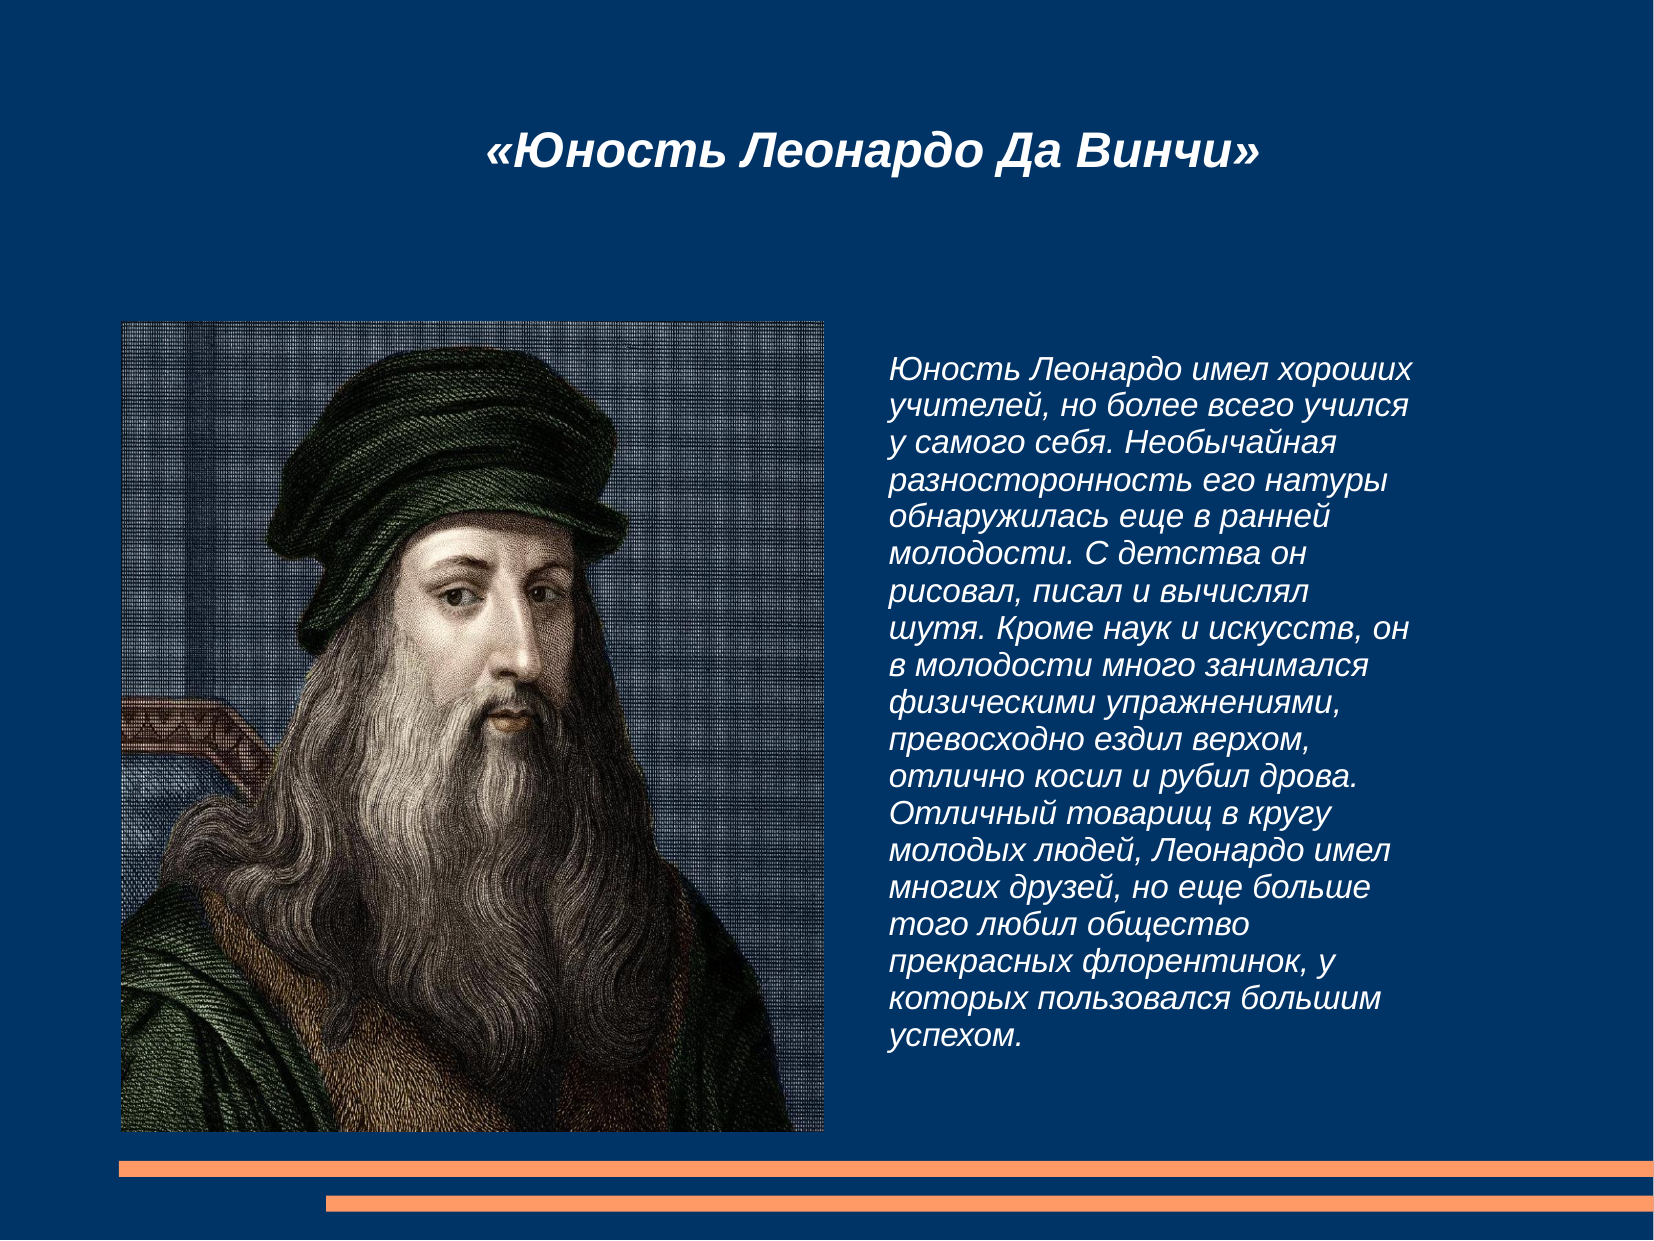

# «Юность Леонардо Да Винчи»
Юность Леонардо имел хороших учителей, но более всего учился у самого себя. Необычайная разносторонность его натуры обнаружилась еще в ранней молодости. С детства он рисовал, писал и вычислял шутя. Кроме наук и искусств, он в молодости много занимался физическими упражнениями, превосходно ездил верхом, отлично косил и рубил дрова. Отличный товарищ в кругу молодых людей, Леонардо имел многих друзей, но еще больше того любил общество прекрасных флорентинок, у которых пользовался большим успехом.